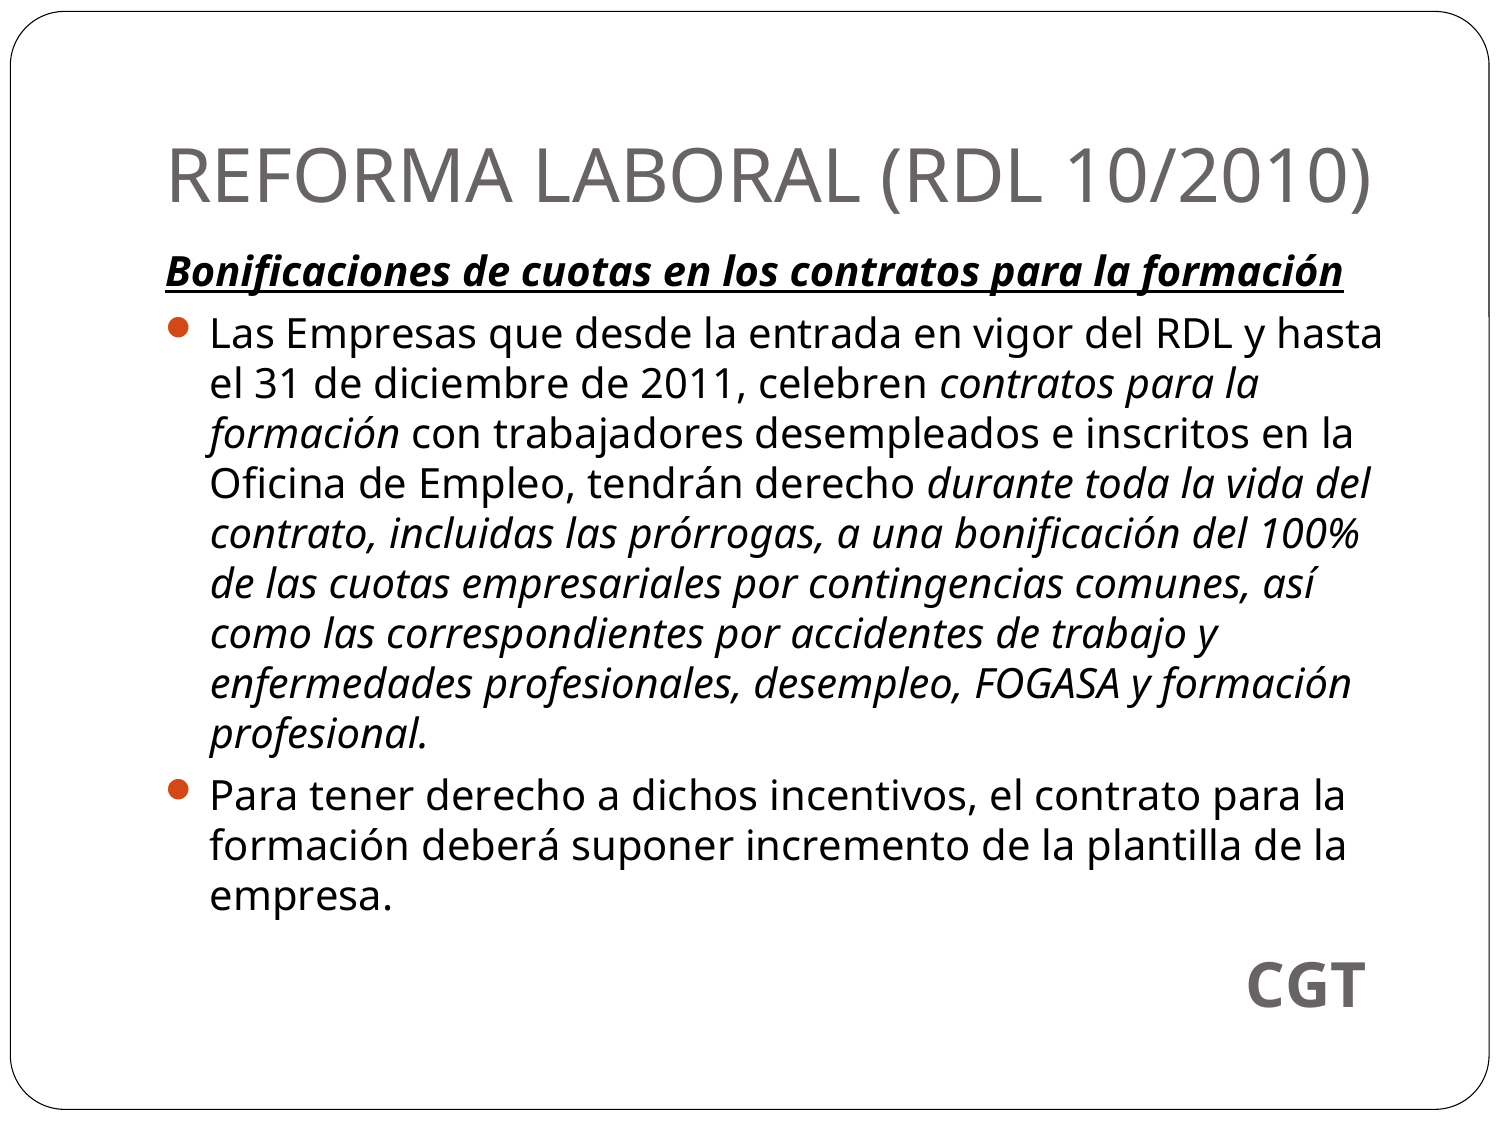

# REFORMA LABORAL (RDL 10/2010)
Bonificaciones de cuotas en los contratos para la formación
Las Empresas que desde la entrada en vigor del RDL y hasta el 31 de diciembre de 2011, celebren contratos para la formación con trabajadores desempleados e inscritos en la Oficina de Empleo, tendrán derecho durante toda la vida del contrato, incluidas las prórrogas, a una bonificación del 100% de las cuotas empresariales por contingencias comunes, así como las correspondientes por accidentes de trabajo y enfermedades profesionales, desempleo, FOGASA y formación profesional.
Para tener derecho a dichos incentivos, el contrato para la formación deberá suponer incremento de la plantilla de la empresa.
CGT